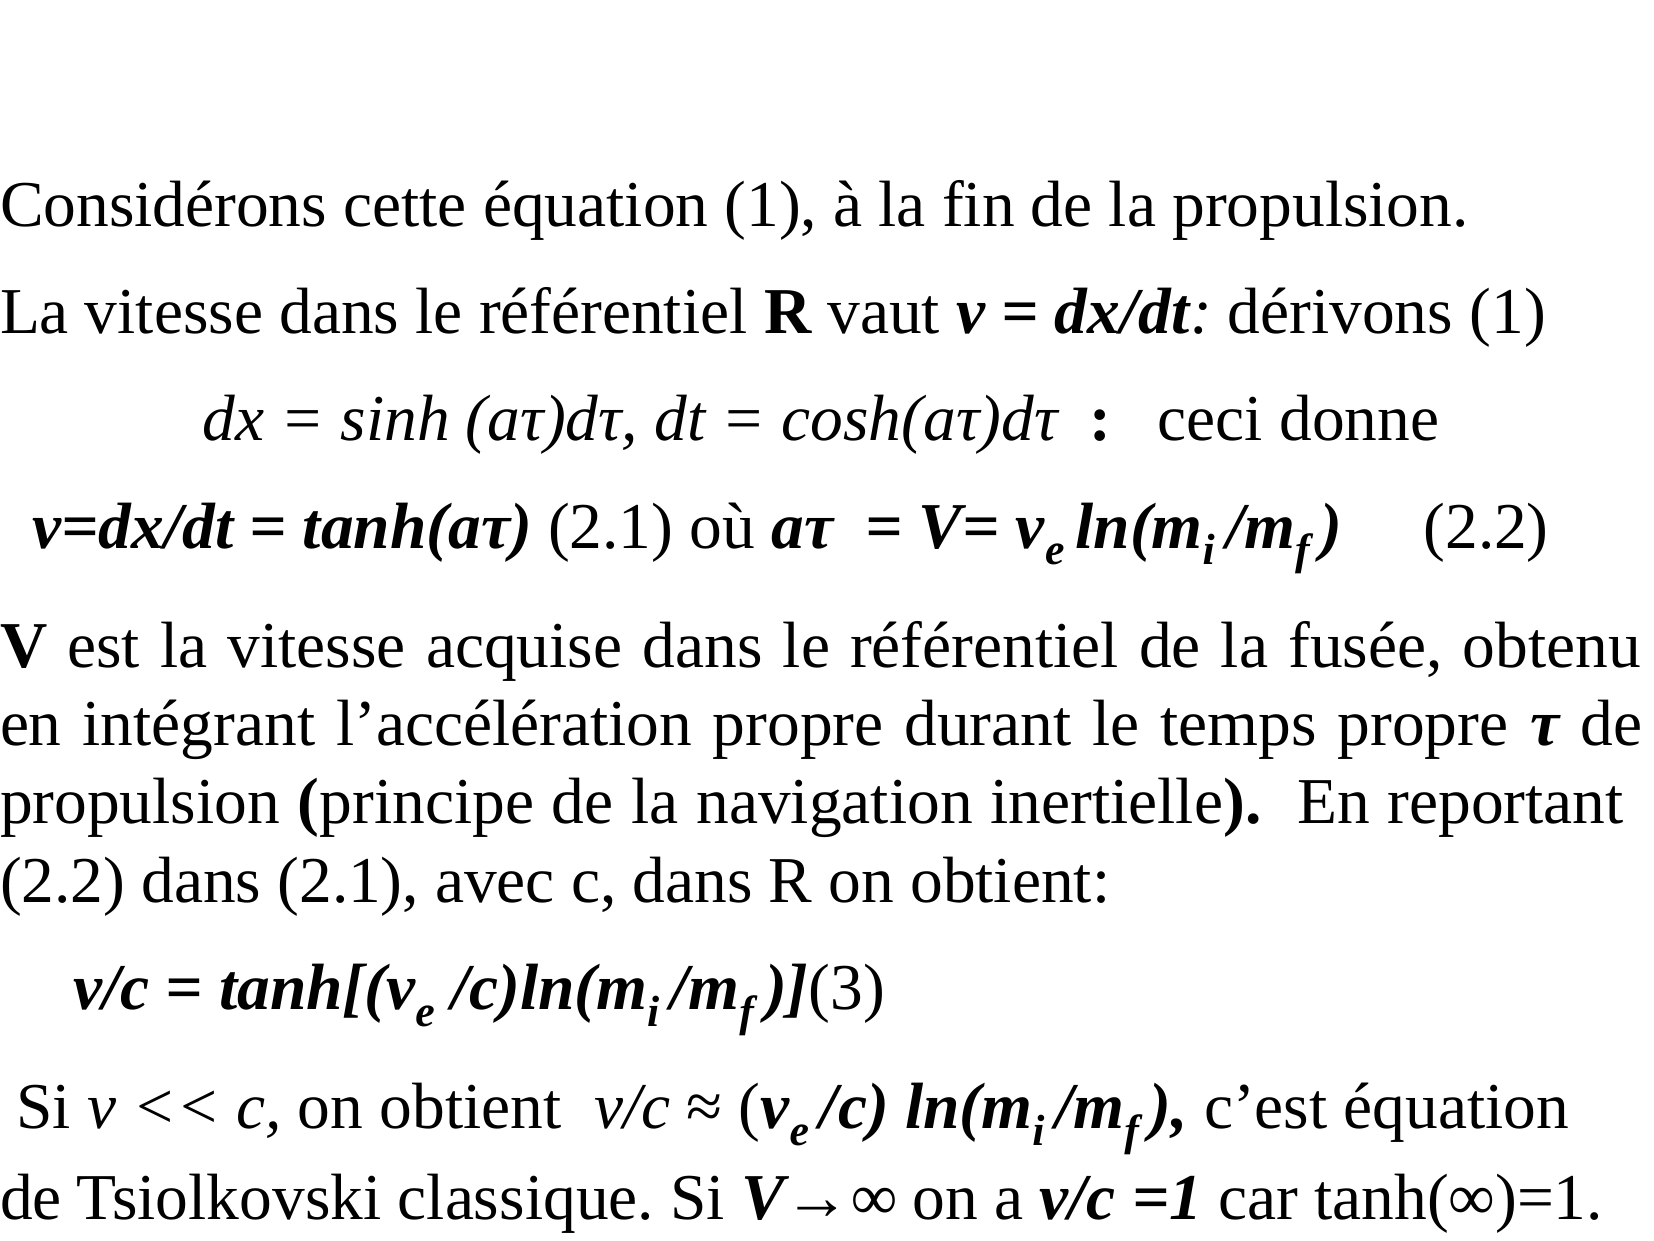

# Considérons cette équation (1), à la fin de la propulsion.
La vitesse dans le référentiel R vaut v = dx/dt: dérivons (1)
dx = sinh (aτ)dτ, dt = cosh(aτ)dτ :	ceci donne
 v=dx/dt = tanh(aτ) (2.1) où aτ = V= ve ln(mi /mf ) (2.2)
V est la vitesse acquise dans le référentiel de la fusée, obtenu en intégrant l’accélération propre durant le temps propre τ de propulsion (principe de la navigation inertielle). En reportant (2.2) dans (2.1), avec c, dans R on obtient:
			v/c = tanh[(ve /c)ln(mi /mf )]			(3)
 Si v << c, on obtient v/c ≈ (ve /c) ln(mi /mf ), c’est équation de Tsiolkovski classique. Si V→∞ on a v/c =1 car tanh(∞)=1.